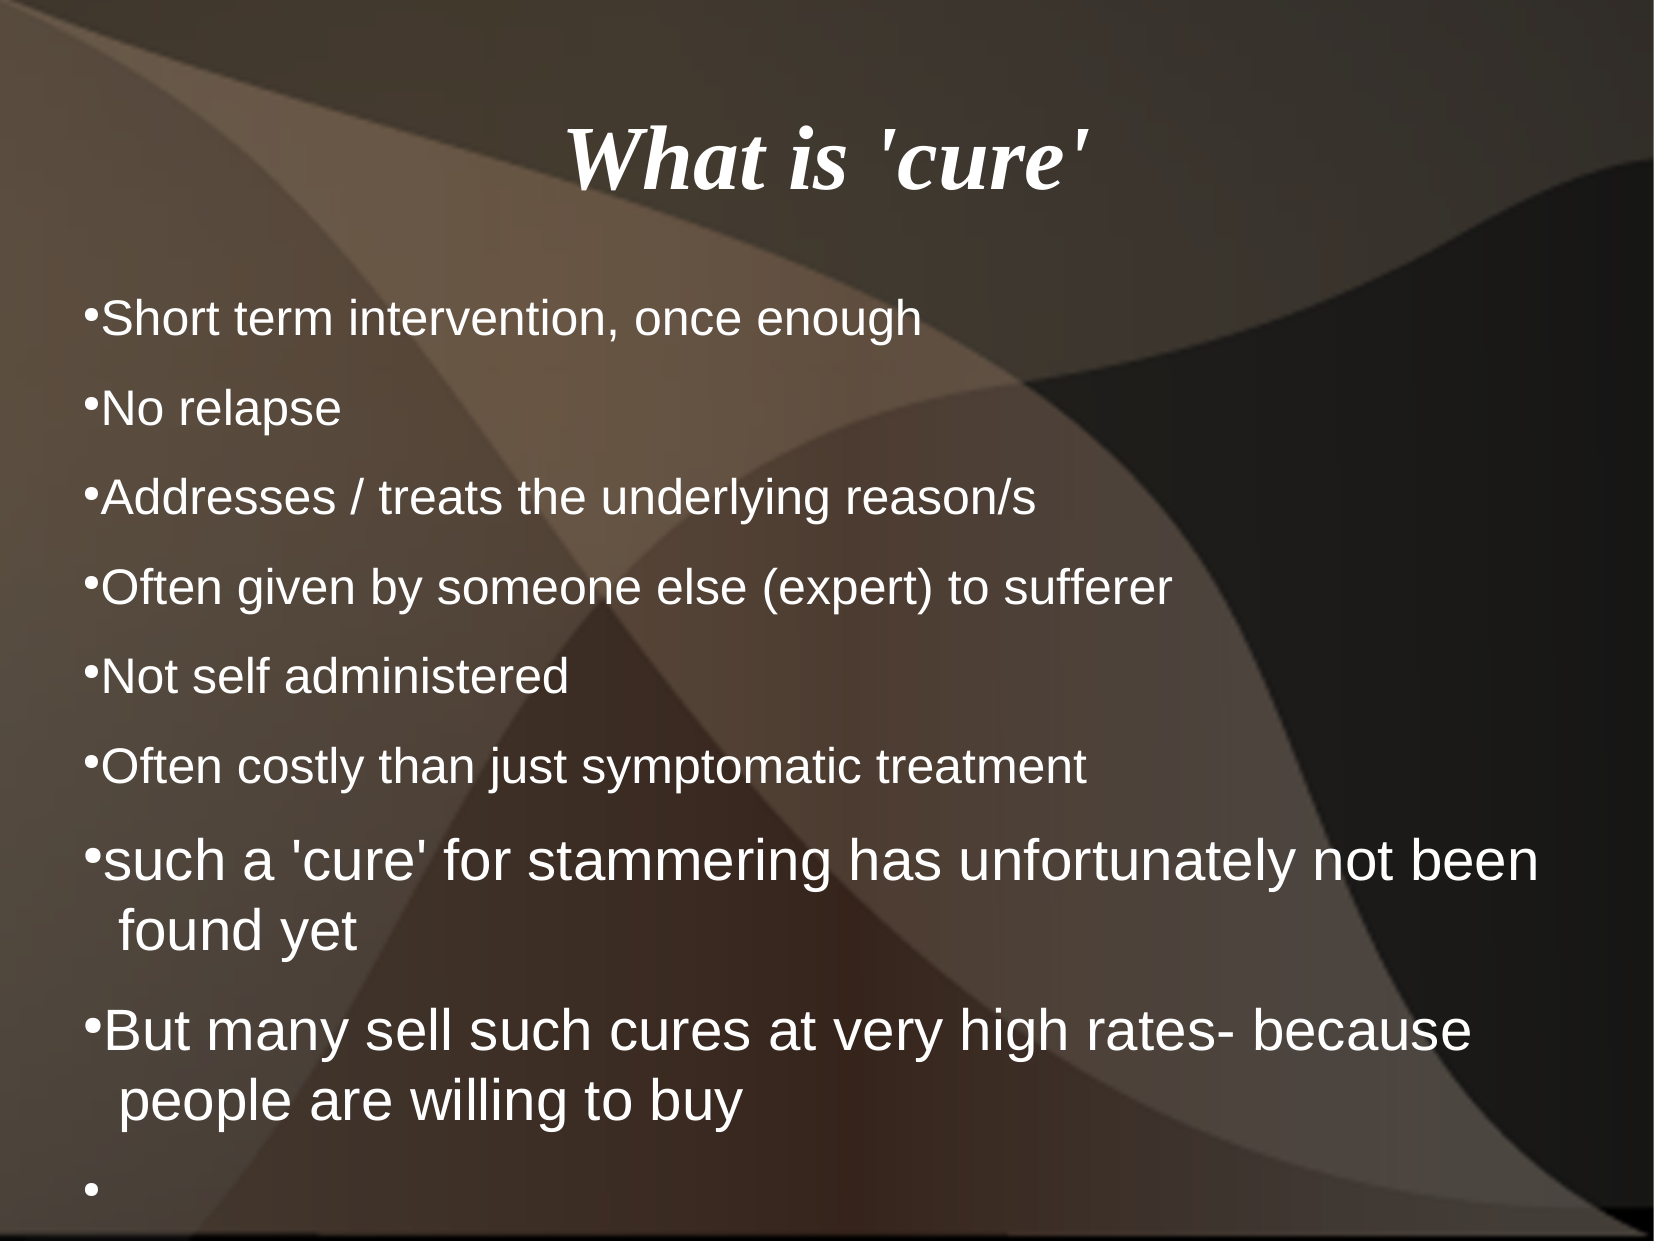

# What is 'cure'
Short term intervention, once enough
No relapse
Addresses / treats the underlying reason/s
Often given by someone else (expert) to sufferer
Not self administered
Often costly than just symptomatic treatment
such a 'cure' for stammering has unfortunately not been found yet
But many sell such cures at very high rates- because people are willing to buy